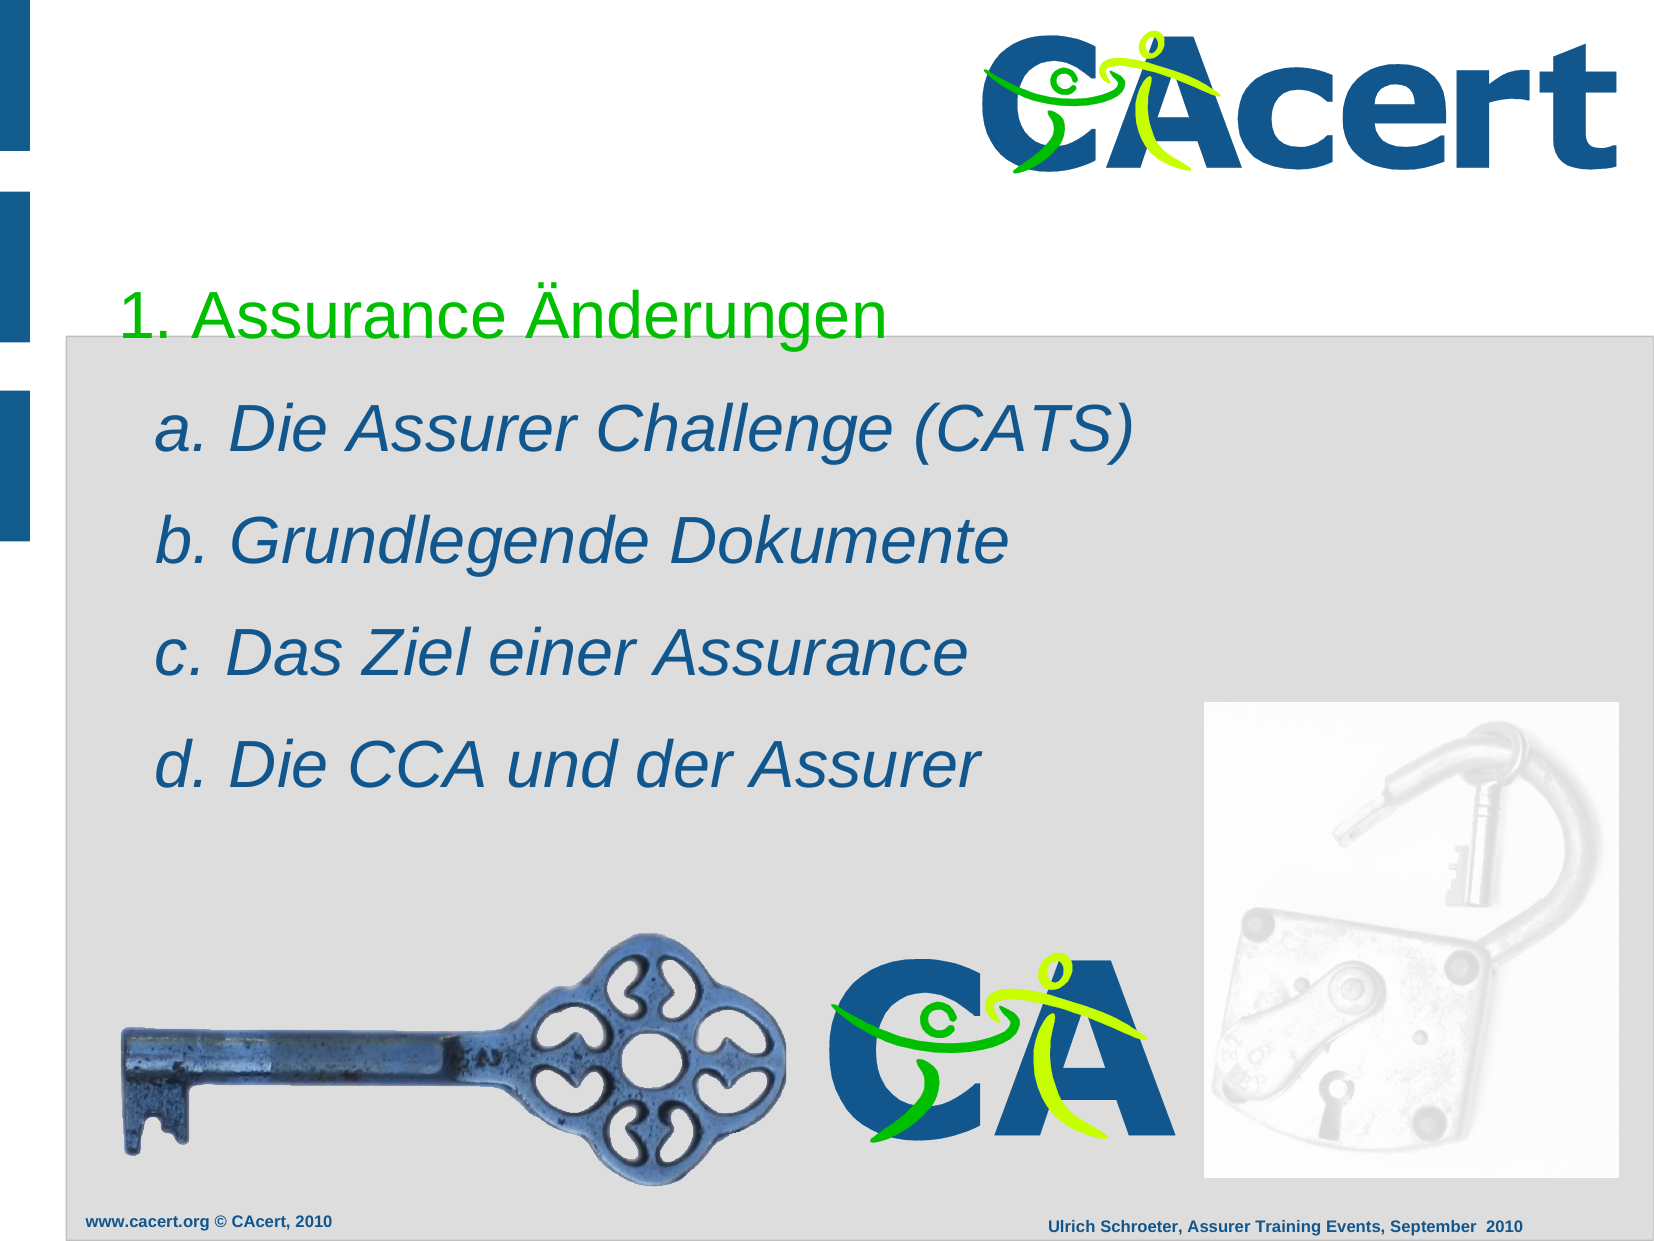

# 1. Assurance Änderungen a. Die Assurer Challenge (CATS) b. Grundlegende Dokumente c. Das Ziel einer Assurance d. Die CCA und der Assurer